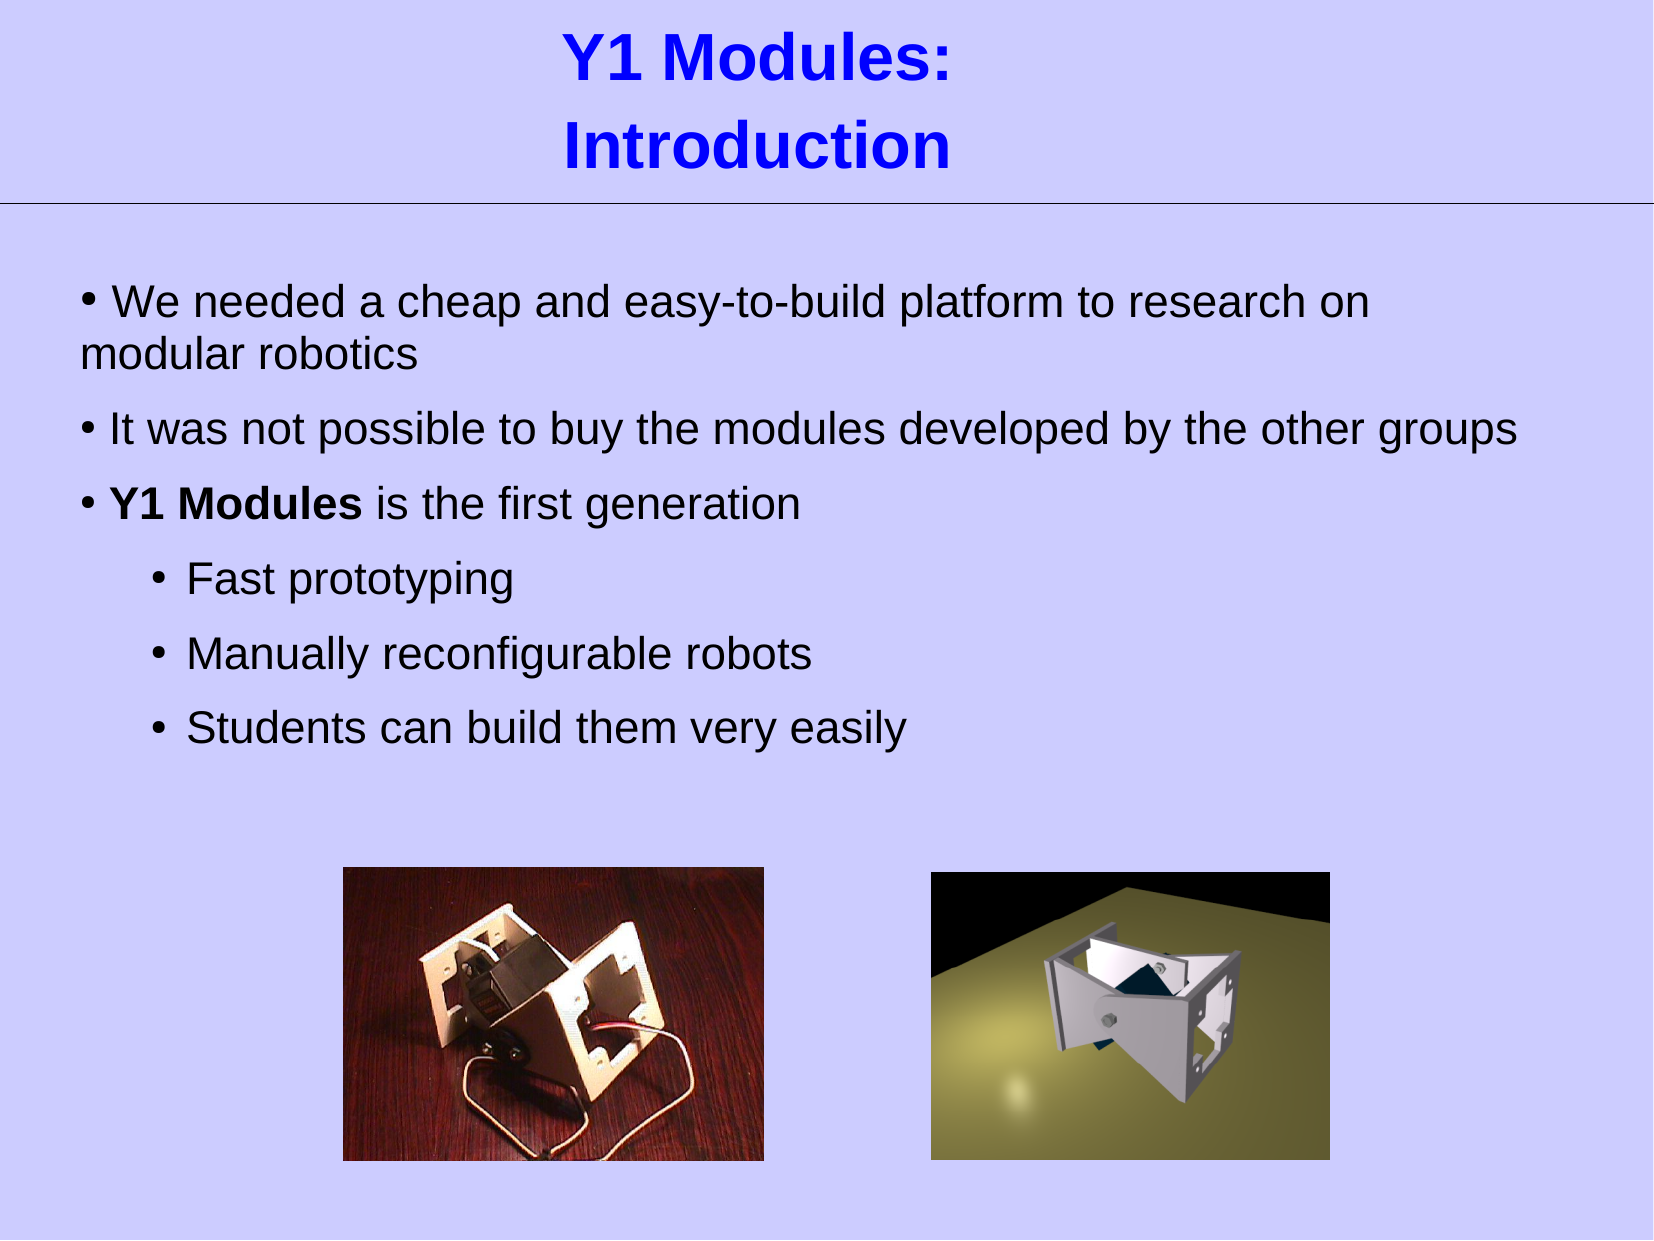

# Y1 Modules: Introduction
 We needed a cheap and easy-to-build platform to research on modular robotics
 It was not possible to buy the modules developed by the other groups
 Y1 Modules is the first generation
Fast prototyping
Manually reconfigurable robots
Students can build them very easily